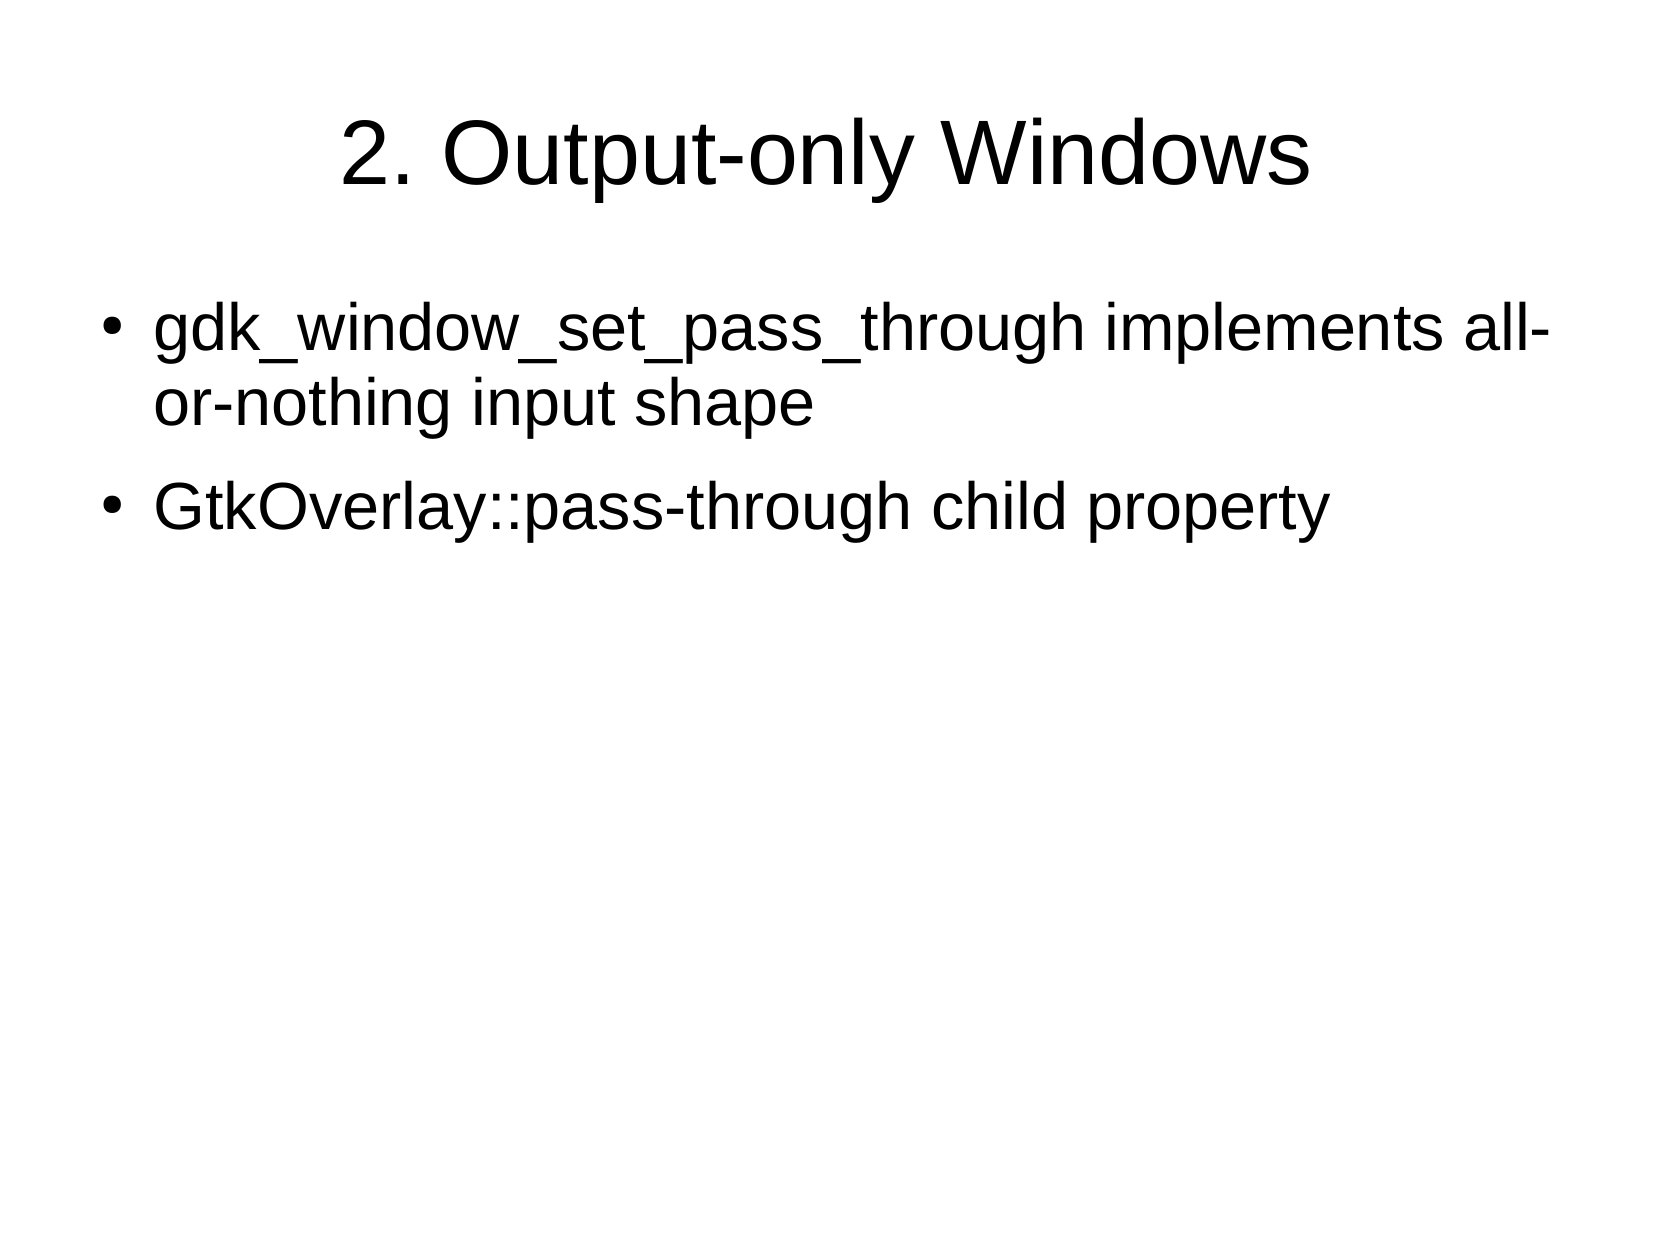

# 2. Output-only Windows
gdk_window_set_pass_through implements all-or-nothing input shape
GtkOverlay::pass-through child property